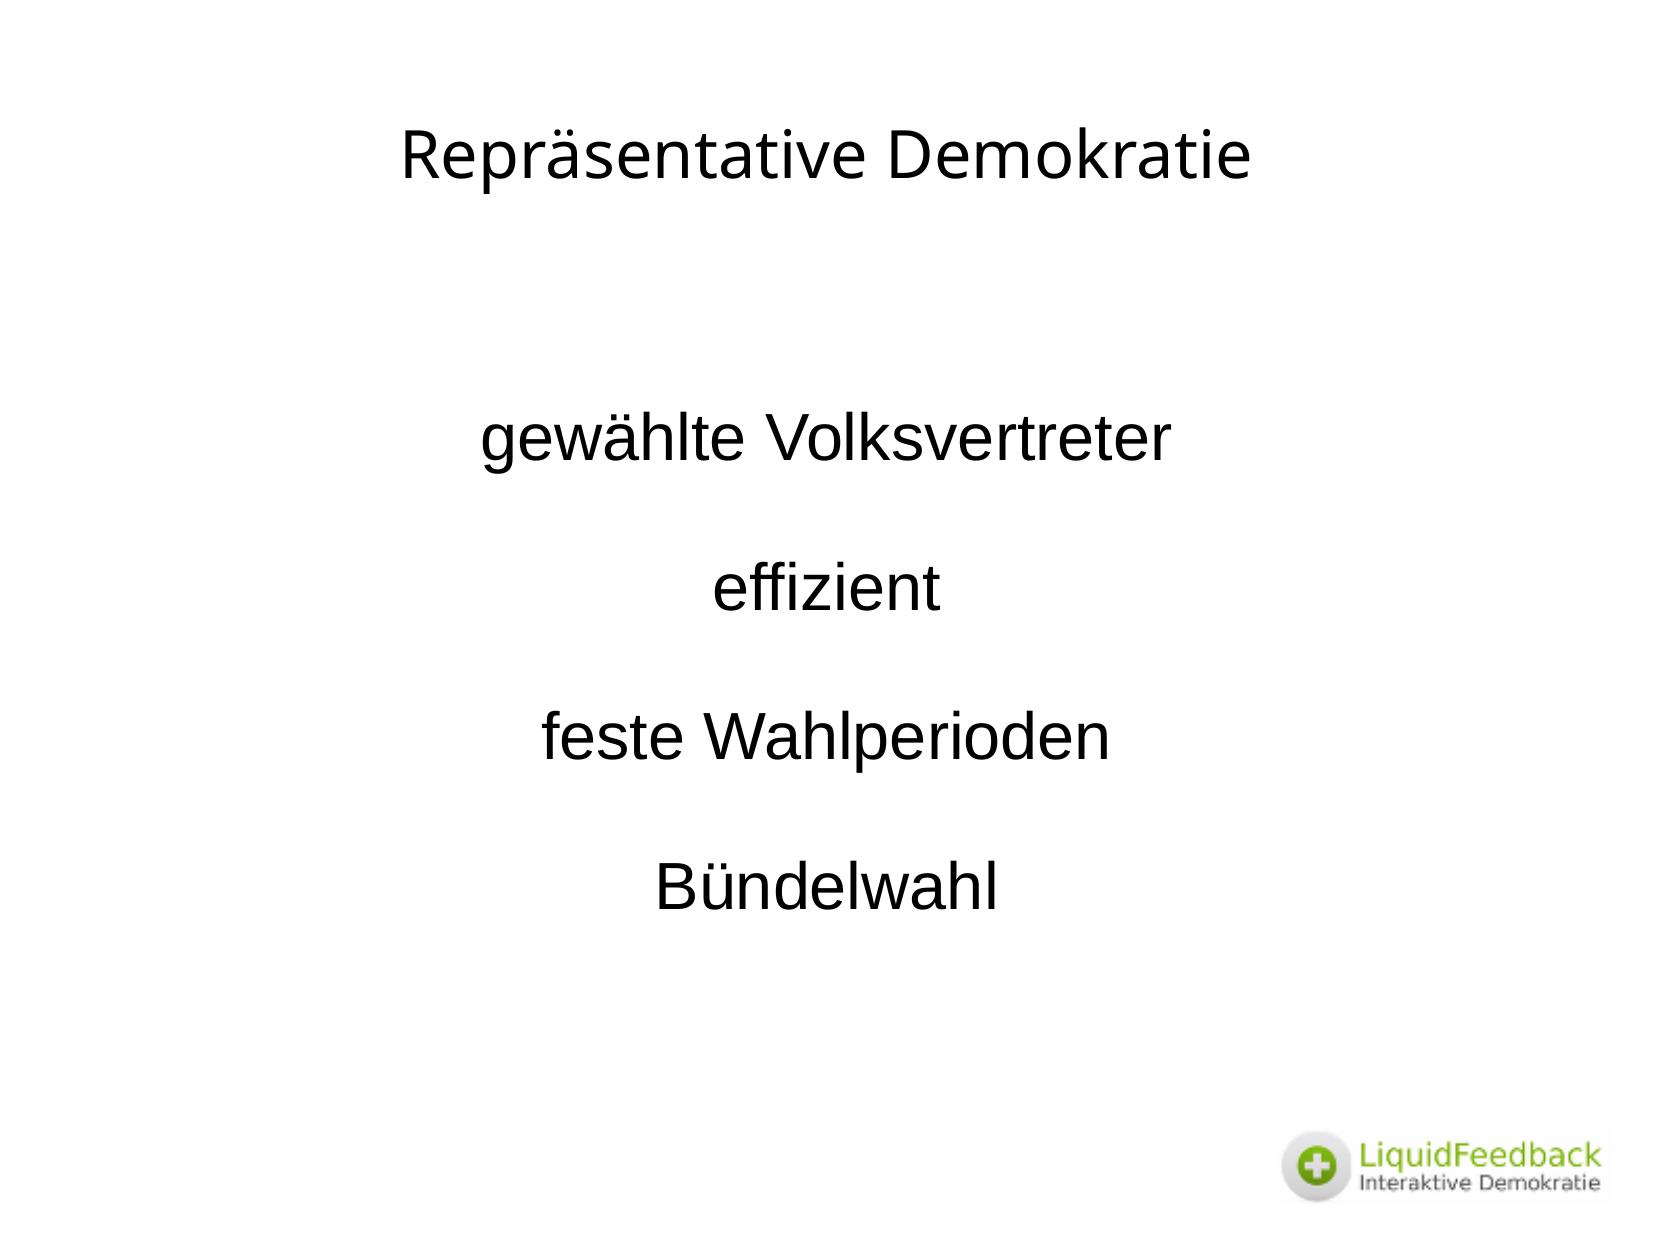

# Repräsentative Demokratie
gewählte Volksvertreter
effizient
feste Wahlperioden
Bündelwahl